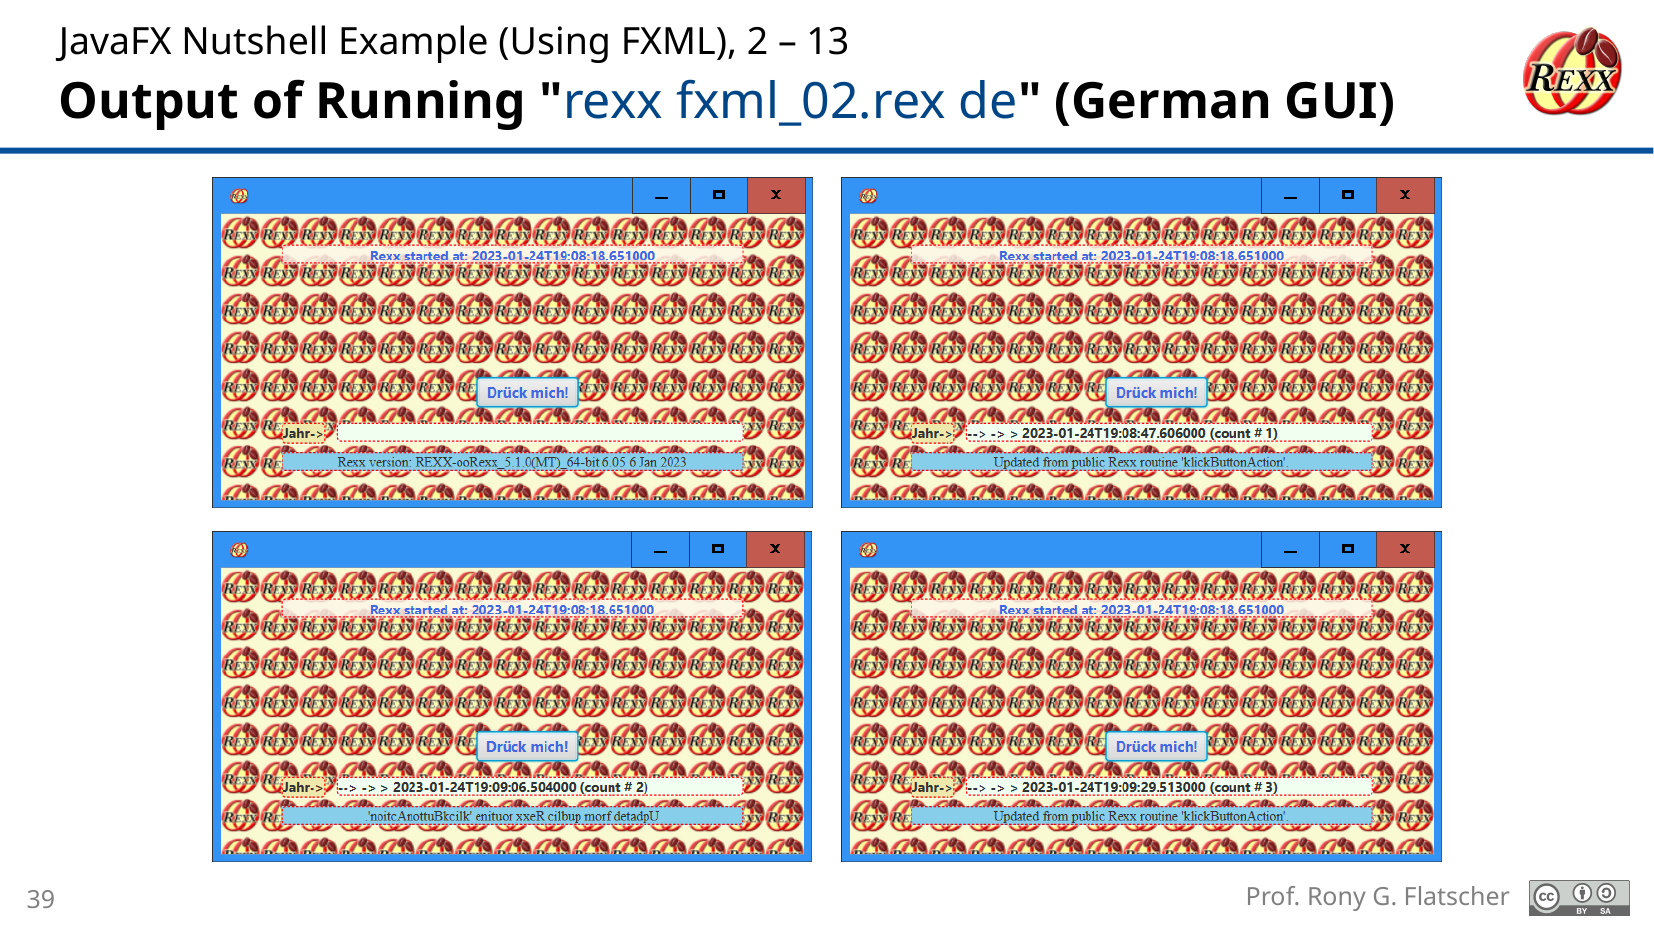

# JavaFX Nutshell Example (Using FXML), 2 – 13 Output of Running "rexx fxml_02.rex de" (German GUI)